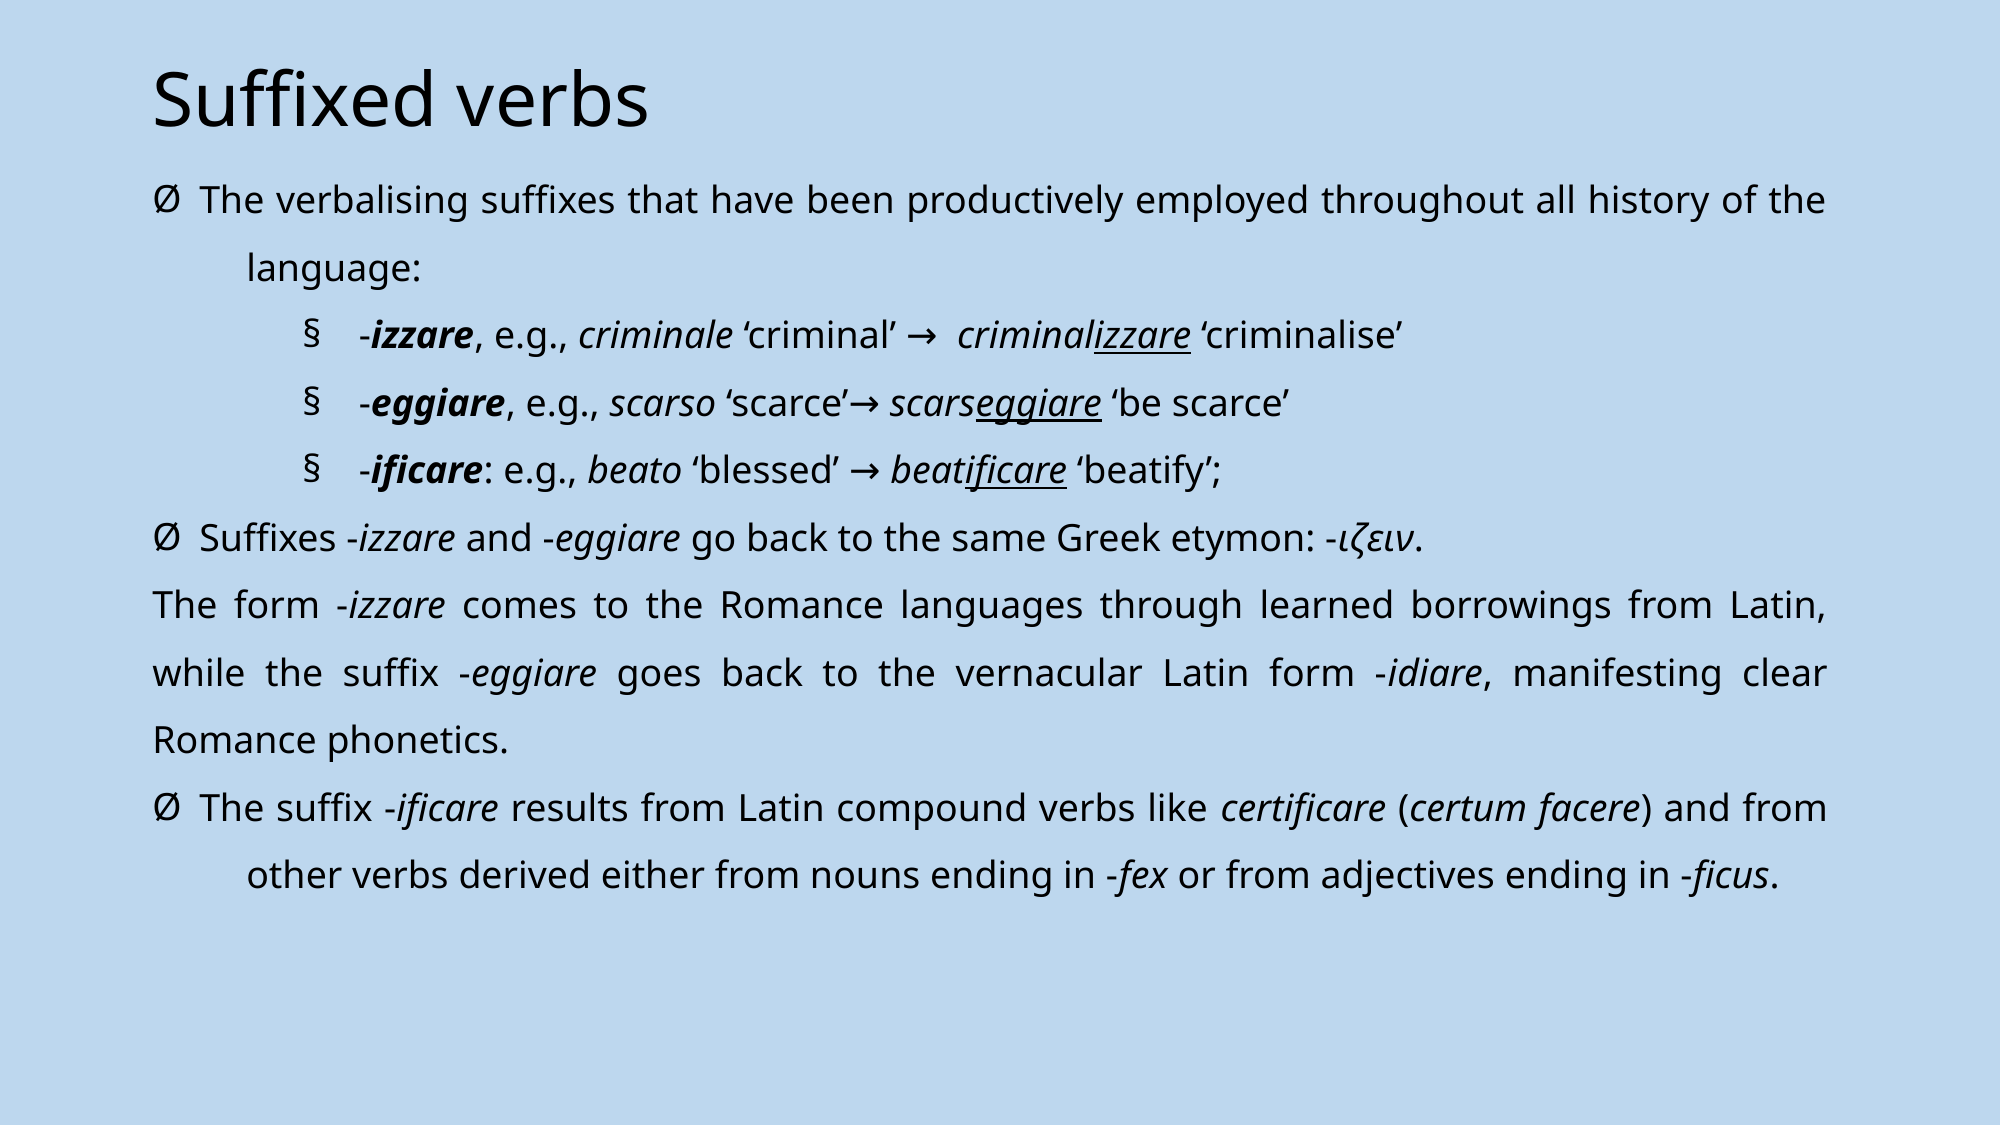

Suffixed verbs
The verbalising suffixes that have been productively employed throughout all history of the language:
-izzare, e.g., criminale ‘criminal’ → criminalizzare ‘criminalise’
-eggiare, e.g., scarso ‘scarce’→ scarseggiare ‘be scarce’
-ificare: e.g., beato ‘blessed’ → beatificare ‘beatify’;
Suffixes -izzare and -eggiare go back to the same Greek etymon: -ιζειν.
The form -izzare comes to the Romance languages through learned borrowings from Latin, while the suffix -eggiare goes back to the vernacular Latin form -idiare, manifesting clear Romance phonetics.
The suffix -ificare results from Latin compound verbs like certificare (certum facere) and from other verbs derived either from nouns ending in -fex or from adjectives ending in -ficus.